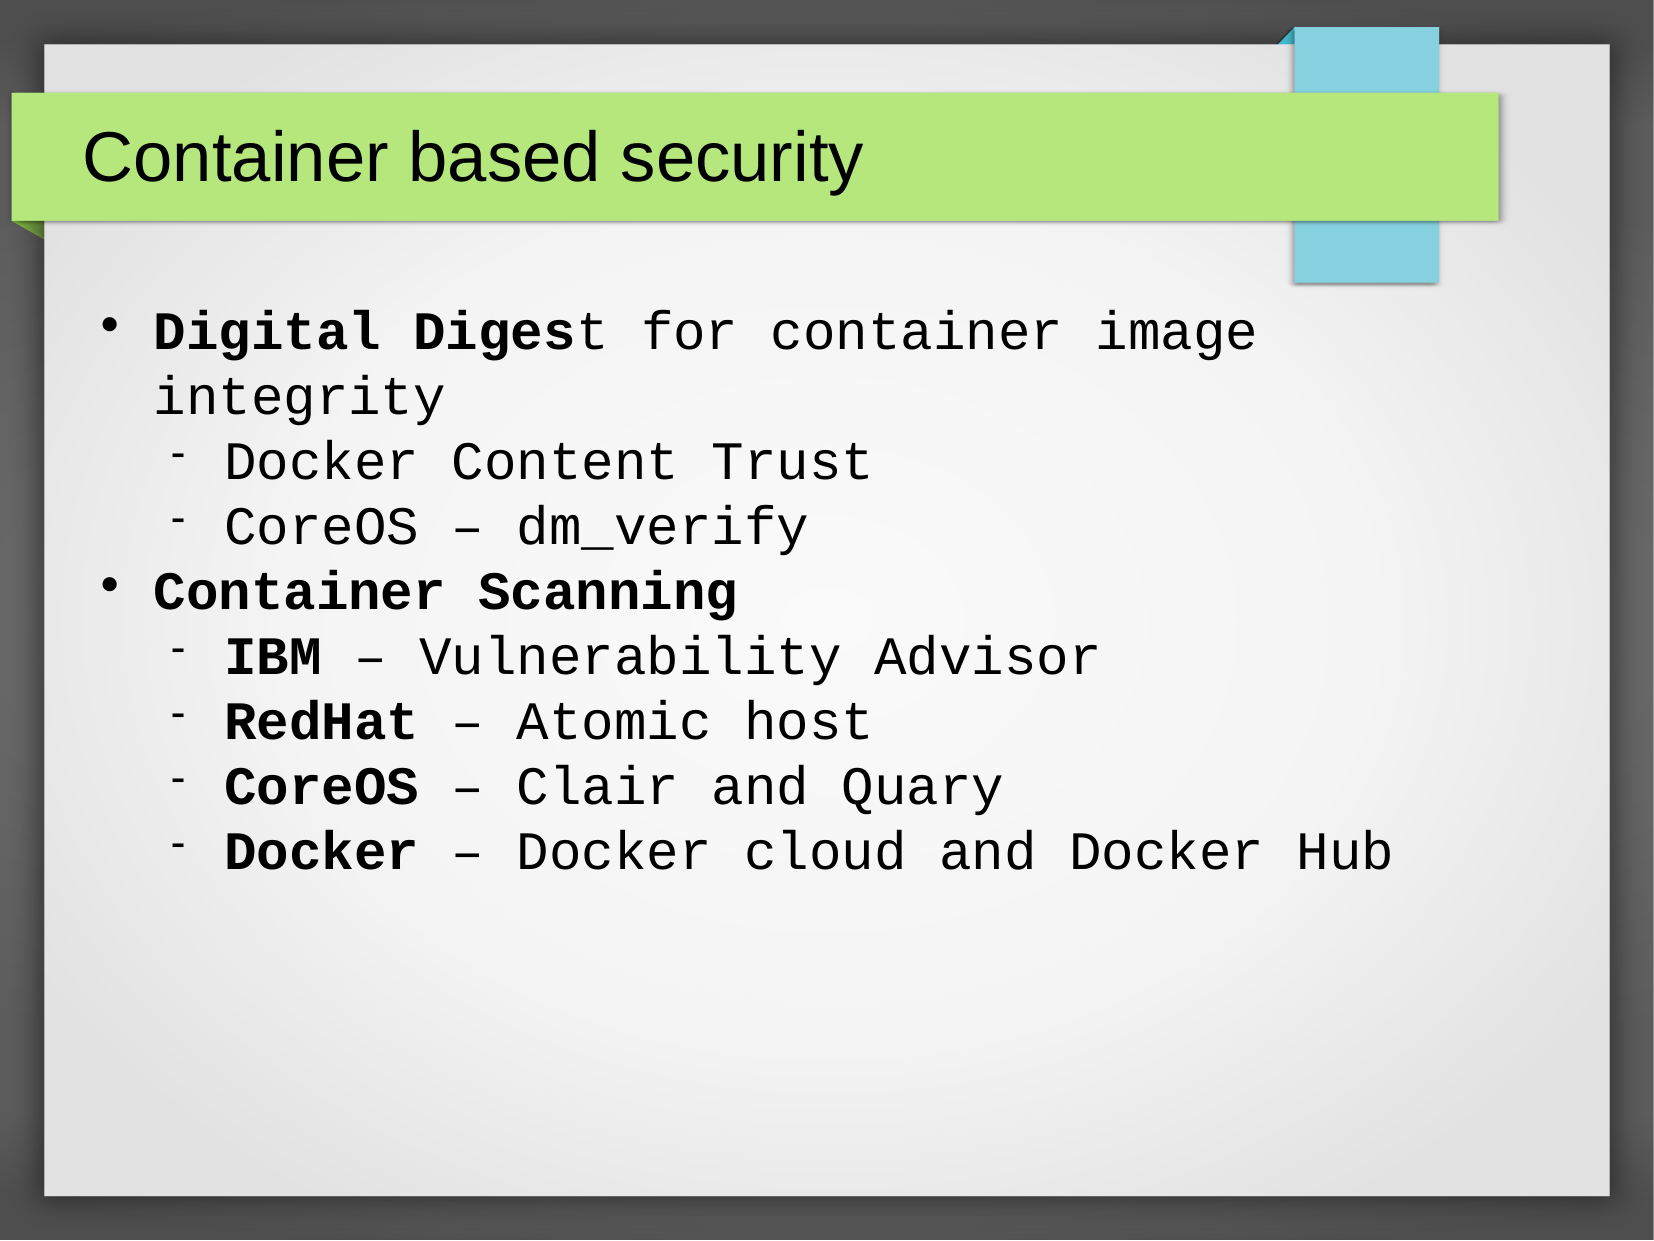

Container based security
Digital Digest for container image integrity
Docker Content Trust
CoreOS – dm_verify
Container Scanning
IBM – Vulnerability Advisor
RedHat – Atomic host
CoreOS – Clair and Quary
Docker – Docker cloud and Docker Hub